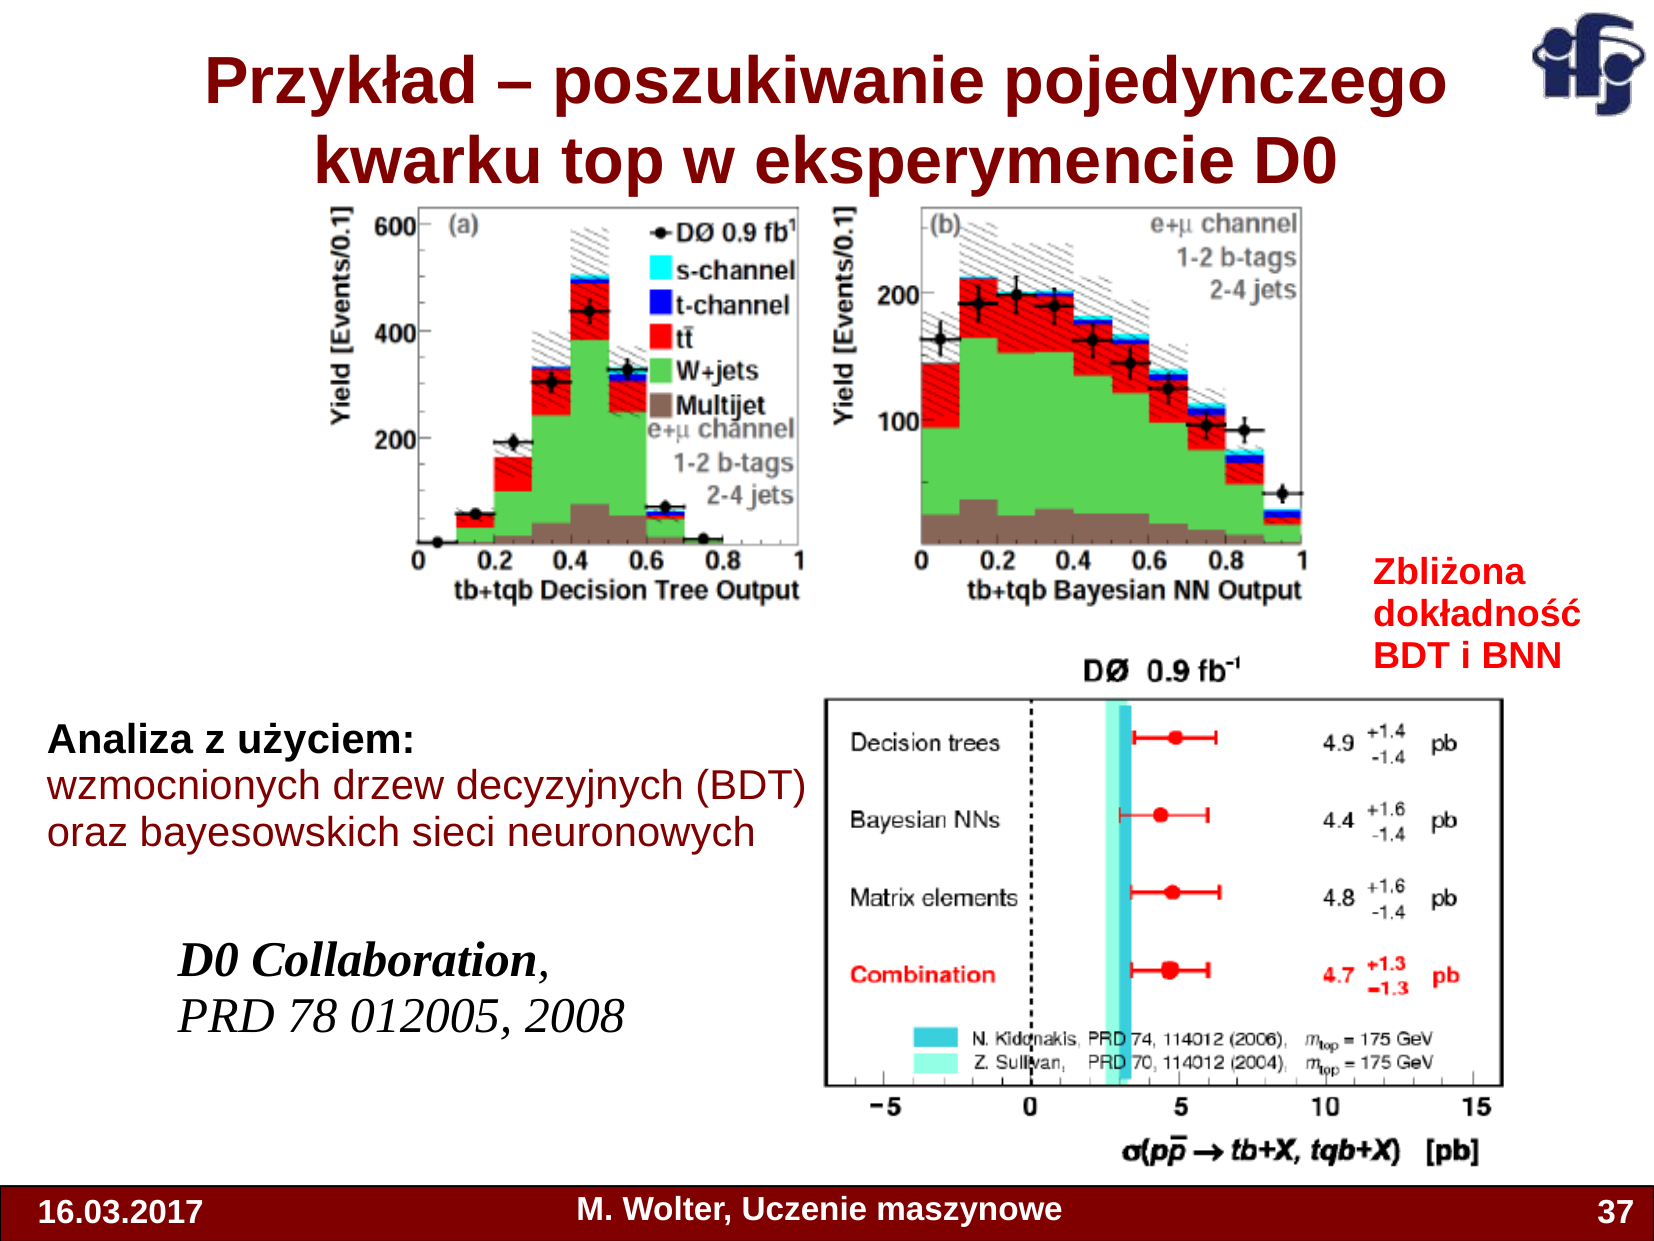

# Przykład – poszukiwanie pojedynczego kwarku top w eksperymencie D0
Zbliżona
dokładność
BDT i BNN
Analiza z użyciem:
wzmocnionych drzew decyzyjnych (BDT)
oraz bayesowskich sieci neuronowych
D0 Collaboration,
PRD 78 012005, 2008
31.03.2009
Multivariate analysis, Marcin Wolter